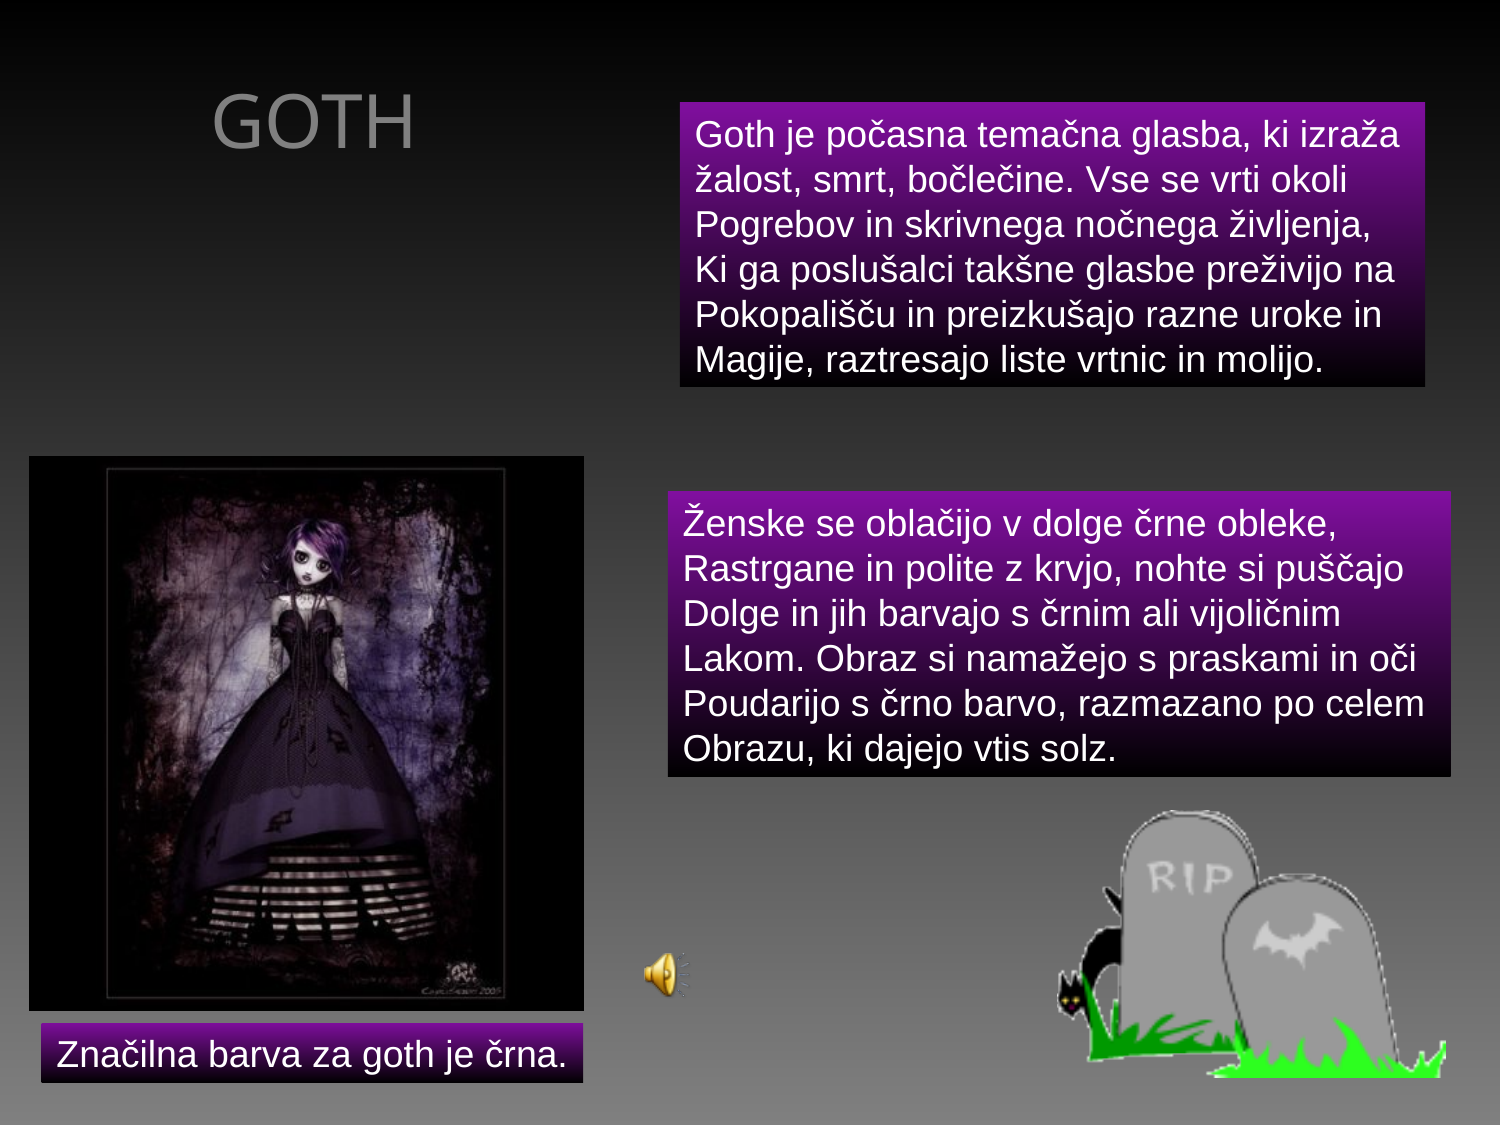

GOTH
Goth je počasna temačna glasba, ki izraža
žalost, smrt, bočlečine. Vse se vrti okoli
Pogrebov in skrivnega nočnega življenja,
Ki ga poslušalci takšne glasbe preživijo na
Pokopališču in preizkušajo razne uroke in
Magije, raztresajo liste vrtnic in molijo.
Ženske se oblačijo v dolge črne obleke,
Rastrgane in polite z krvjo, nohte si puščajo
Dolge in jih barvajo s črnim ali vijoličnim
Lakom. Obraz si namažejo s praskami in oči
Poudarijo s črno barvo, razmazano po celem
Obrazu, ki dajejo vtis solz.
Značilna barva za goth je črna.